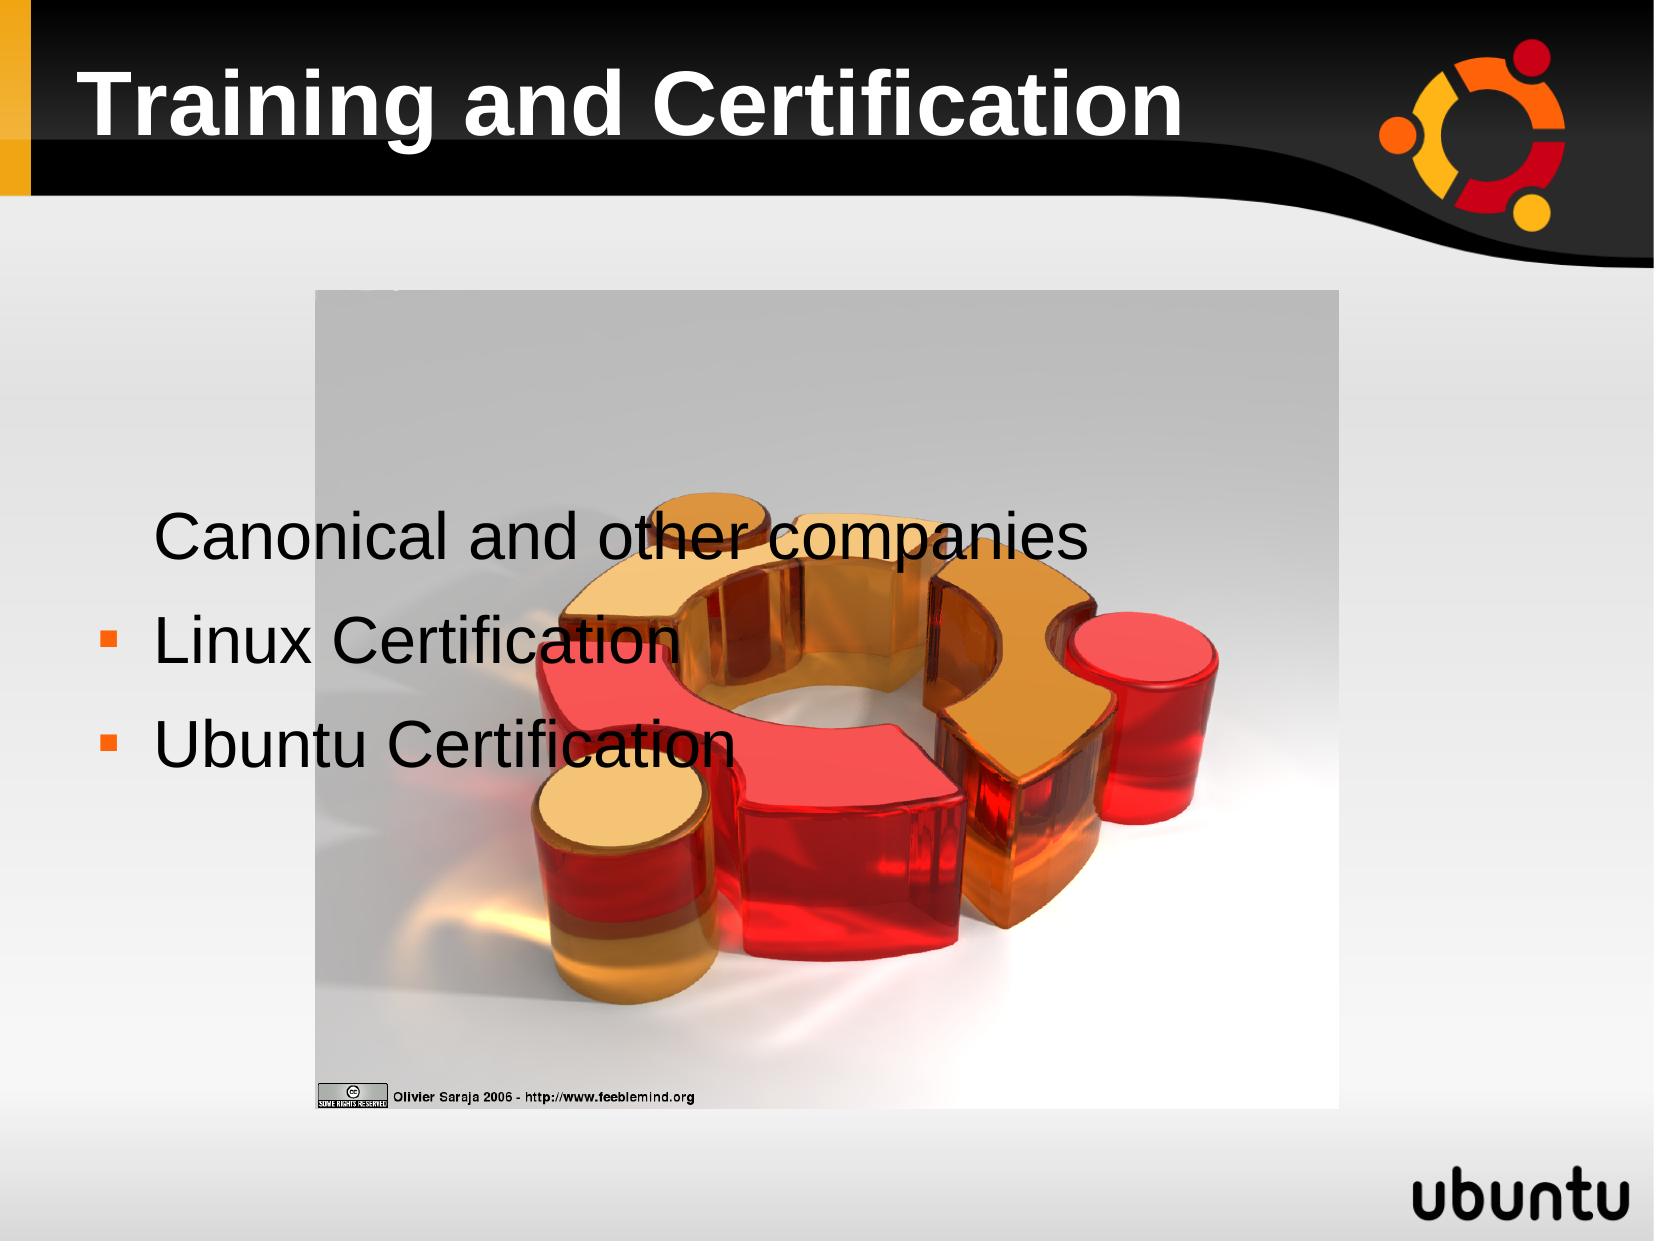

# Training and Certification
Canonical and other companies
Linux Certification
Ubuntu Certification